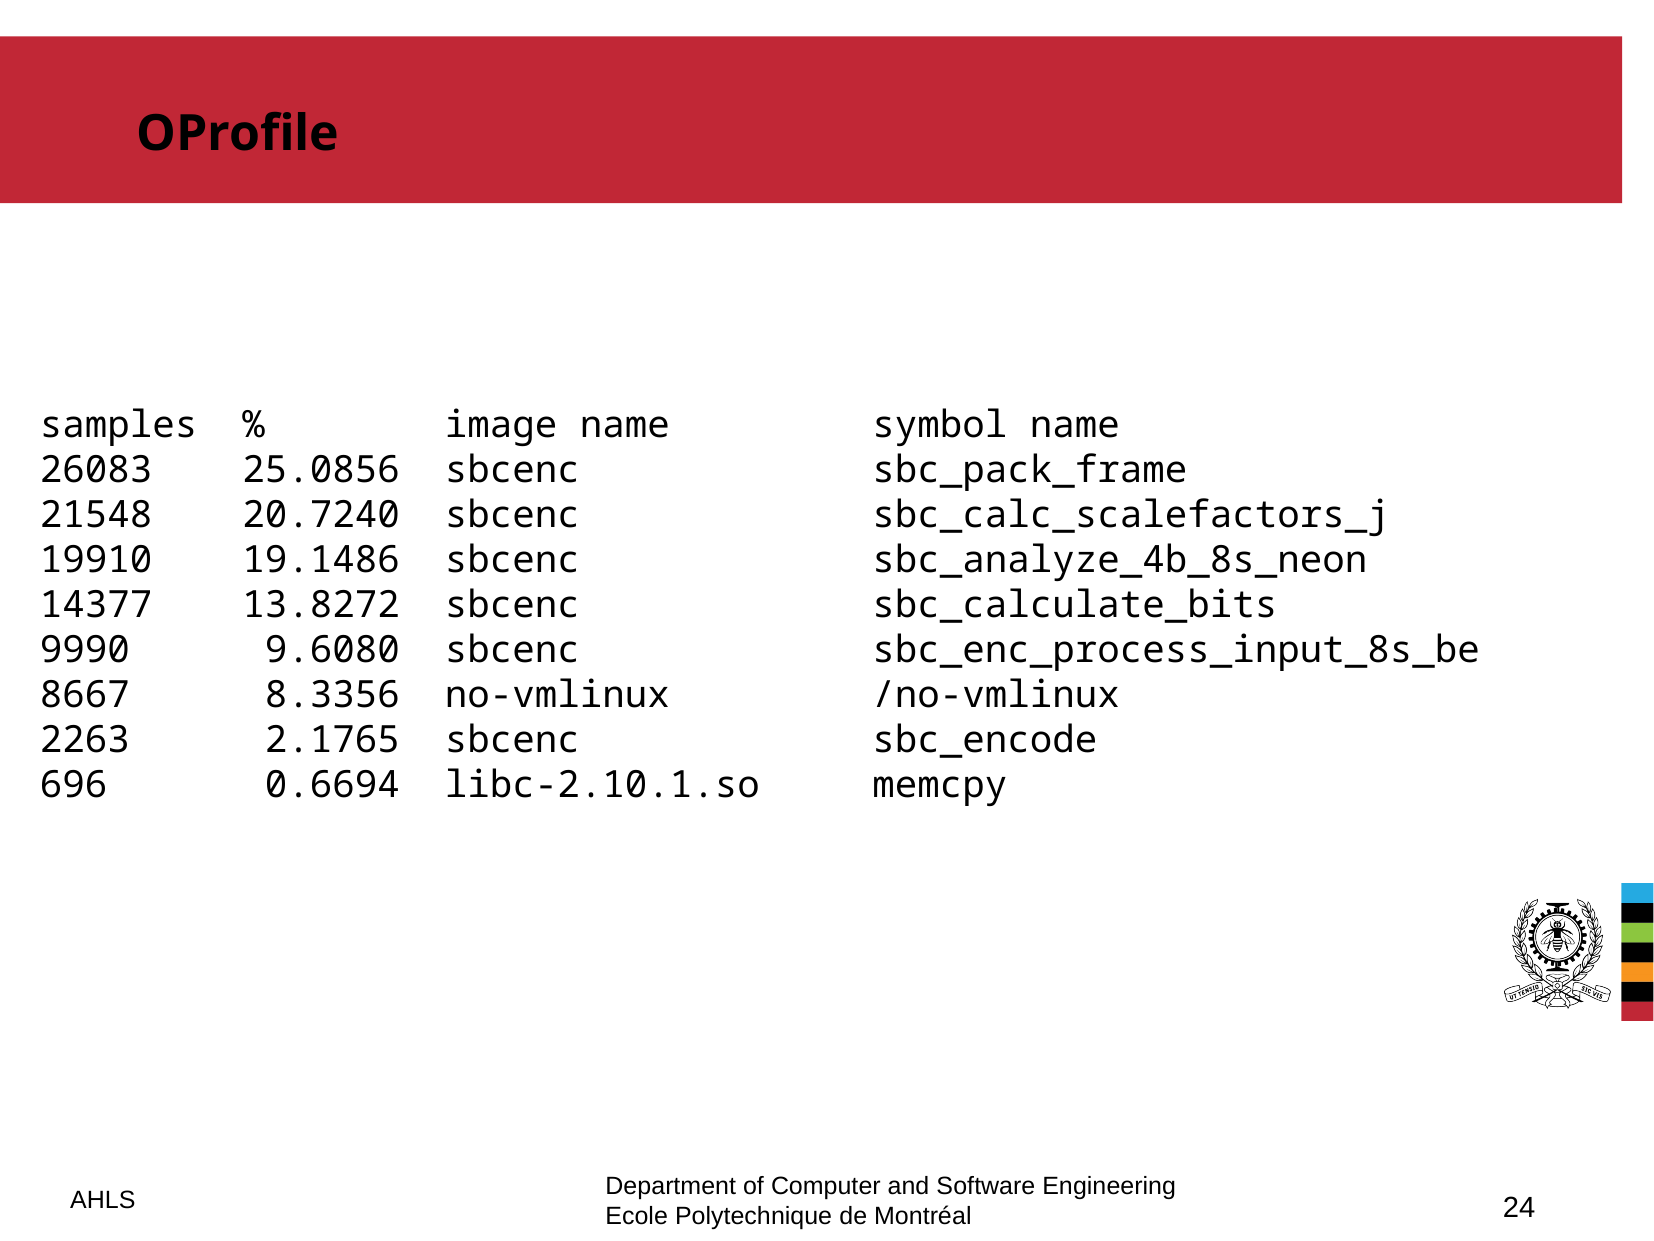

# OProfile
samples % image name symbol name
26083 25.0856 sbcenc sbc_pack_frame
21548 20.7240 sbcenc sbc_calc_scalefactors_j
19910 19.1486 sbcenc sbc_analyze_4b_8s_neon
14377 13.8272 sbcenc sbc_calculate_bits
9990 9.6080 sbcenc sbc_enc_process_input_8s_be
8667 8.3356 no-vmlinux /no-vmlinux
2263 2.1765 sbcenc sbc_encode
696 0.6694 libc-2.10.1.so memcpy